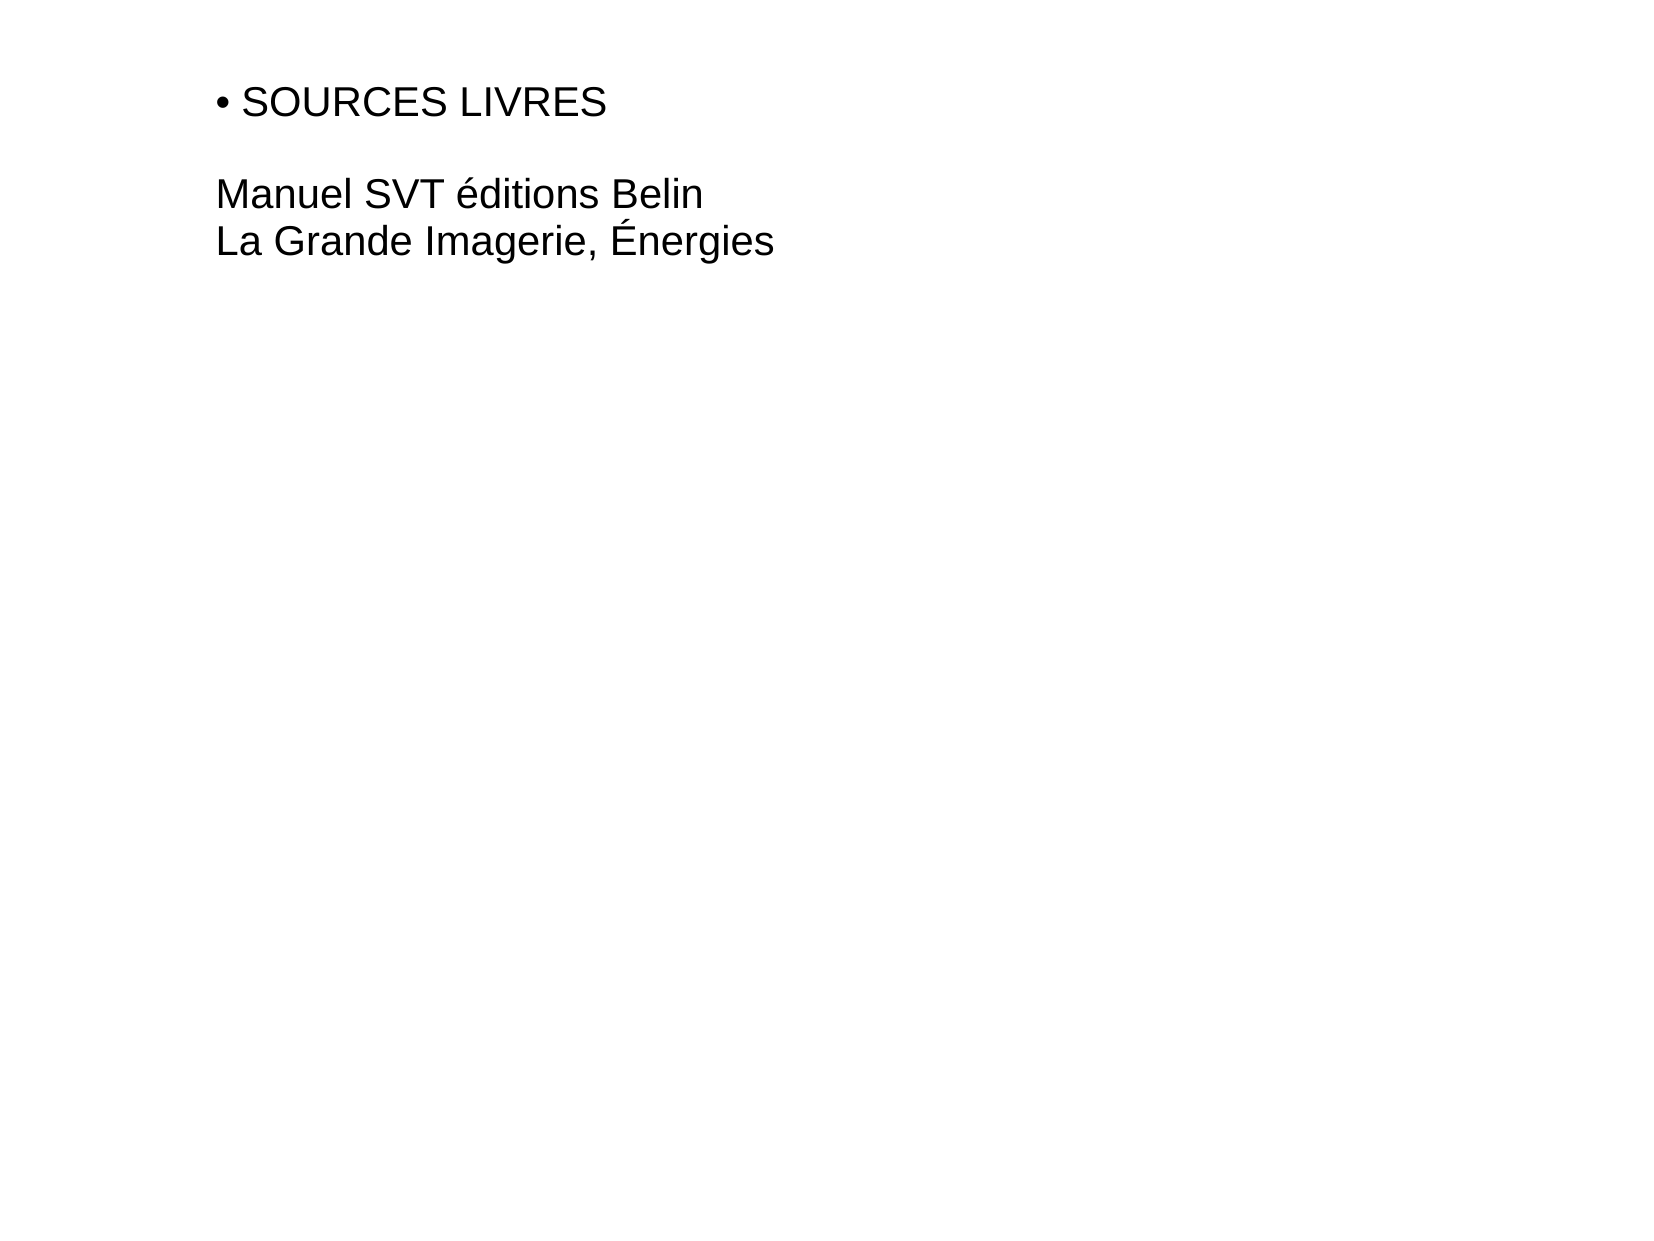

• SOURCES LIVRES
Manuel SVT éditions Belin
La Grande Imagerie, Énergies